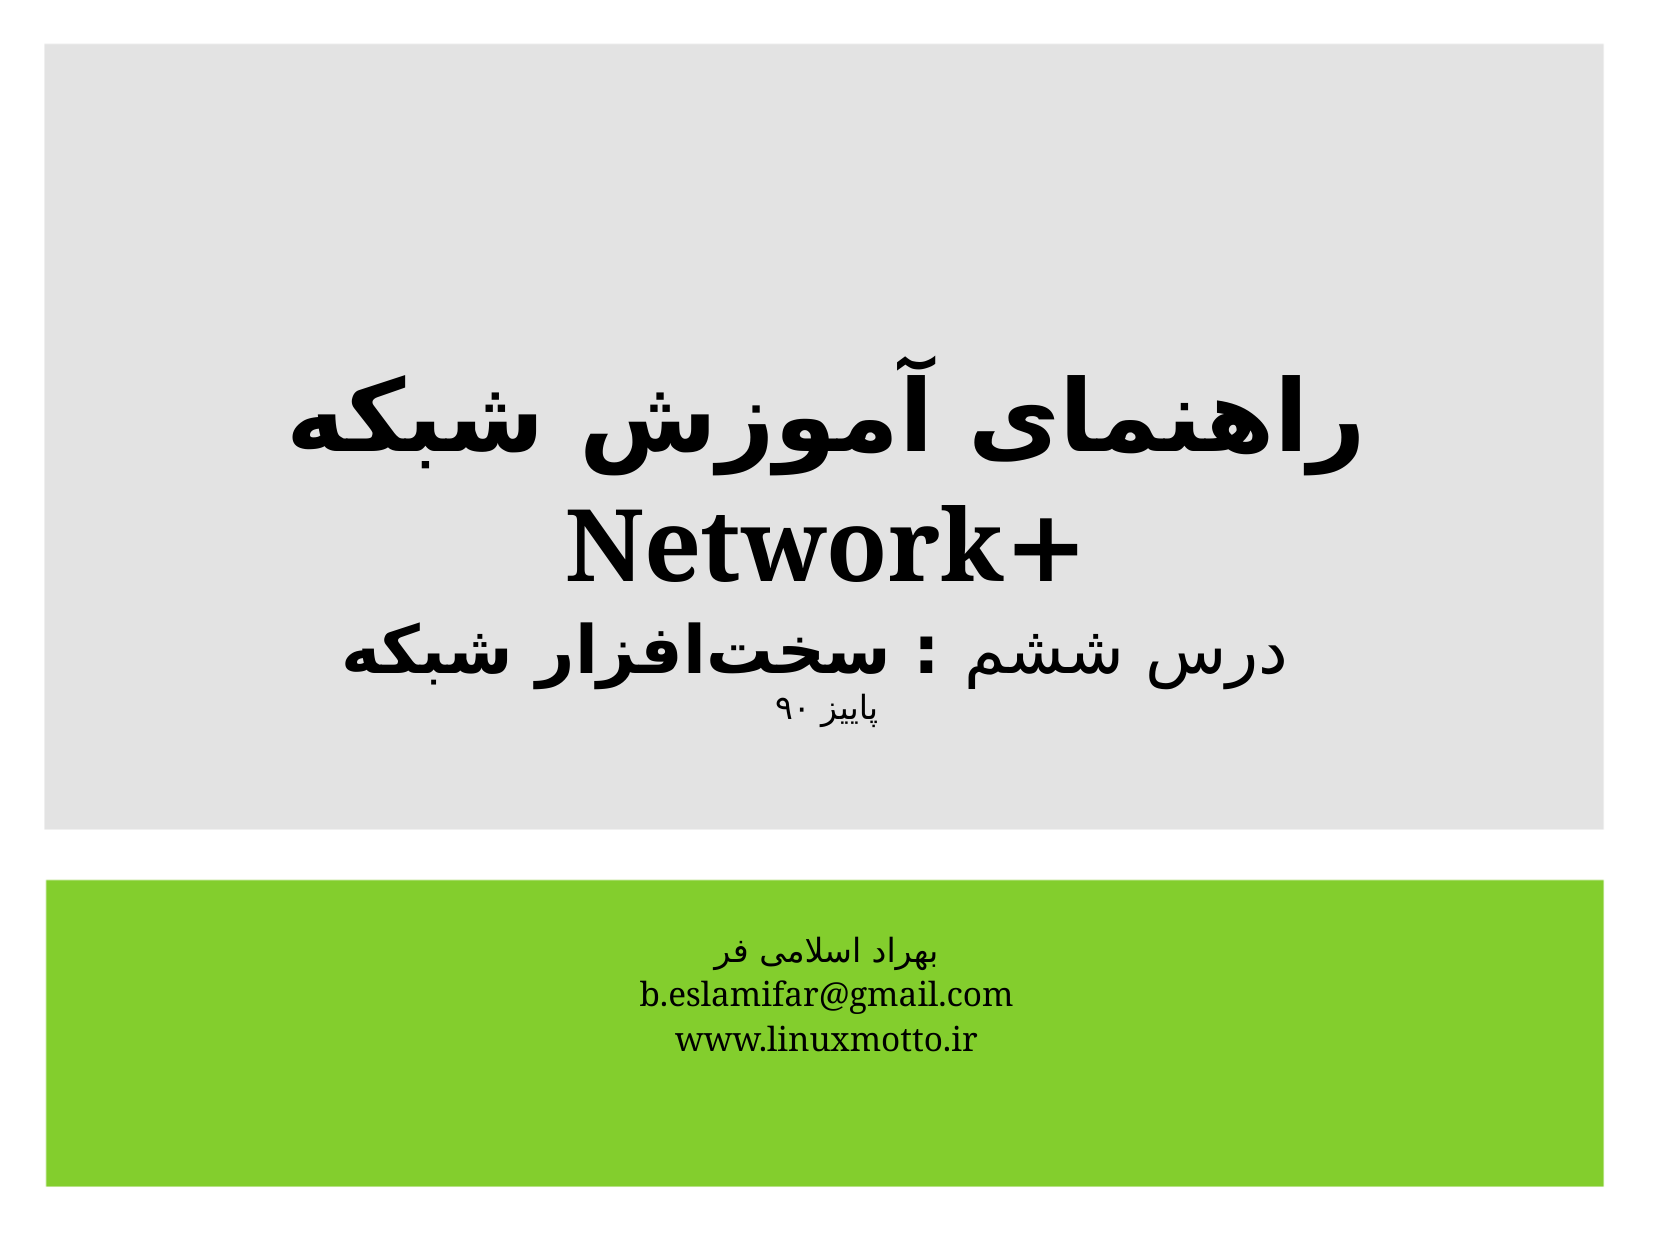

راهنمای آموزش شبکه +Network
 درس ششم : سخت‌افزار شبکه
پاییز ۹۰
بهراد اسلامی فر
b.eslamifar@gmail.com
www.linuxmotto.ir